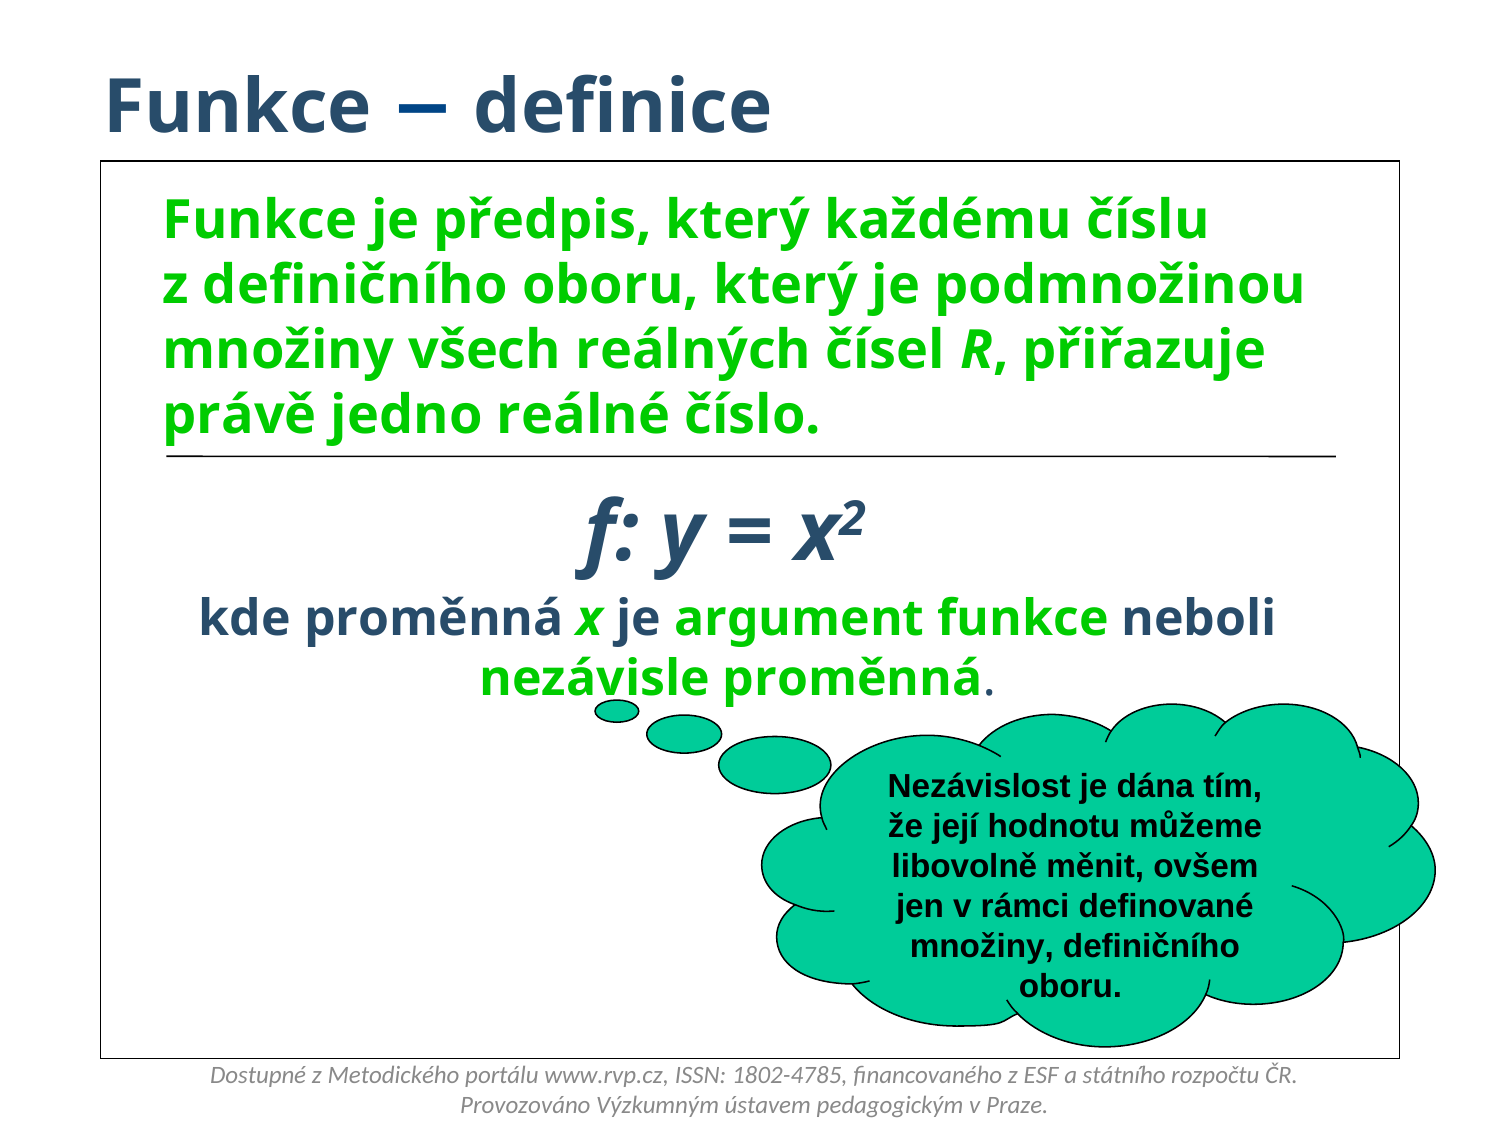

# Funkce − definice
Funkce je předpis, který každému číslu z definičního oboru, který je podmnožinou množiny všech reálných čísel R, přiřazuje
právě jedno reálné číslo.
f: y = x2
kde proměnná x je argument funkce neboli nezávisle proměnná.
Nezávislost je dána tím, že její hodnotu můžeme libovolně měnit, ovšem jen v rámci definované množiny, definičního oboru.